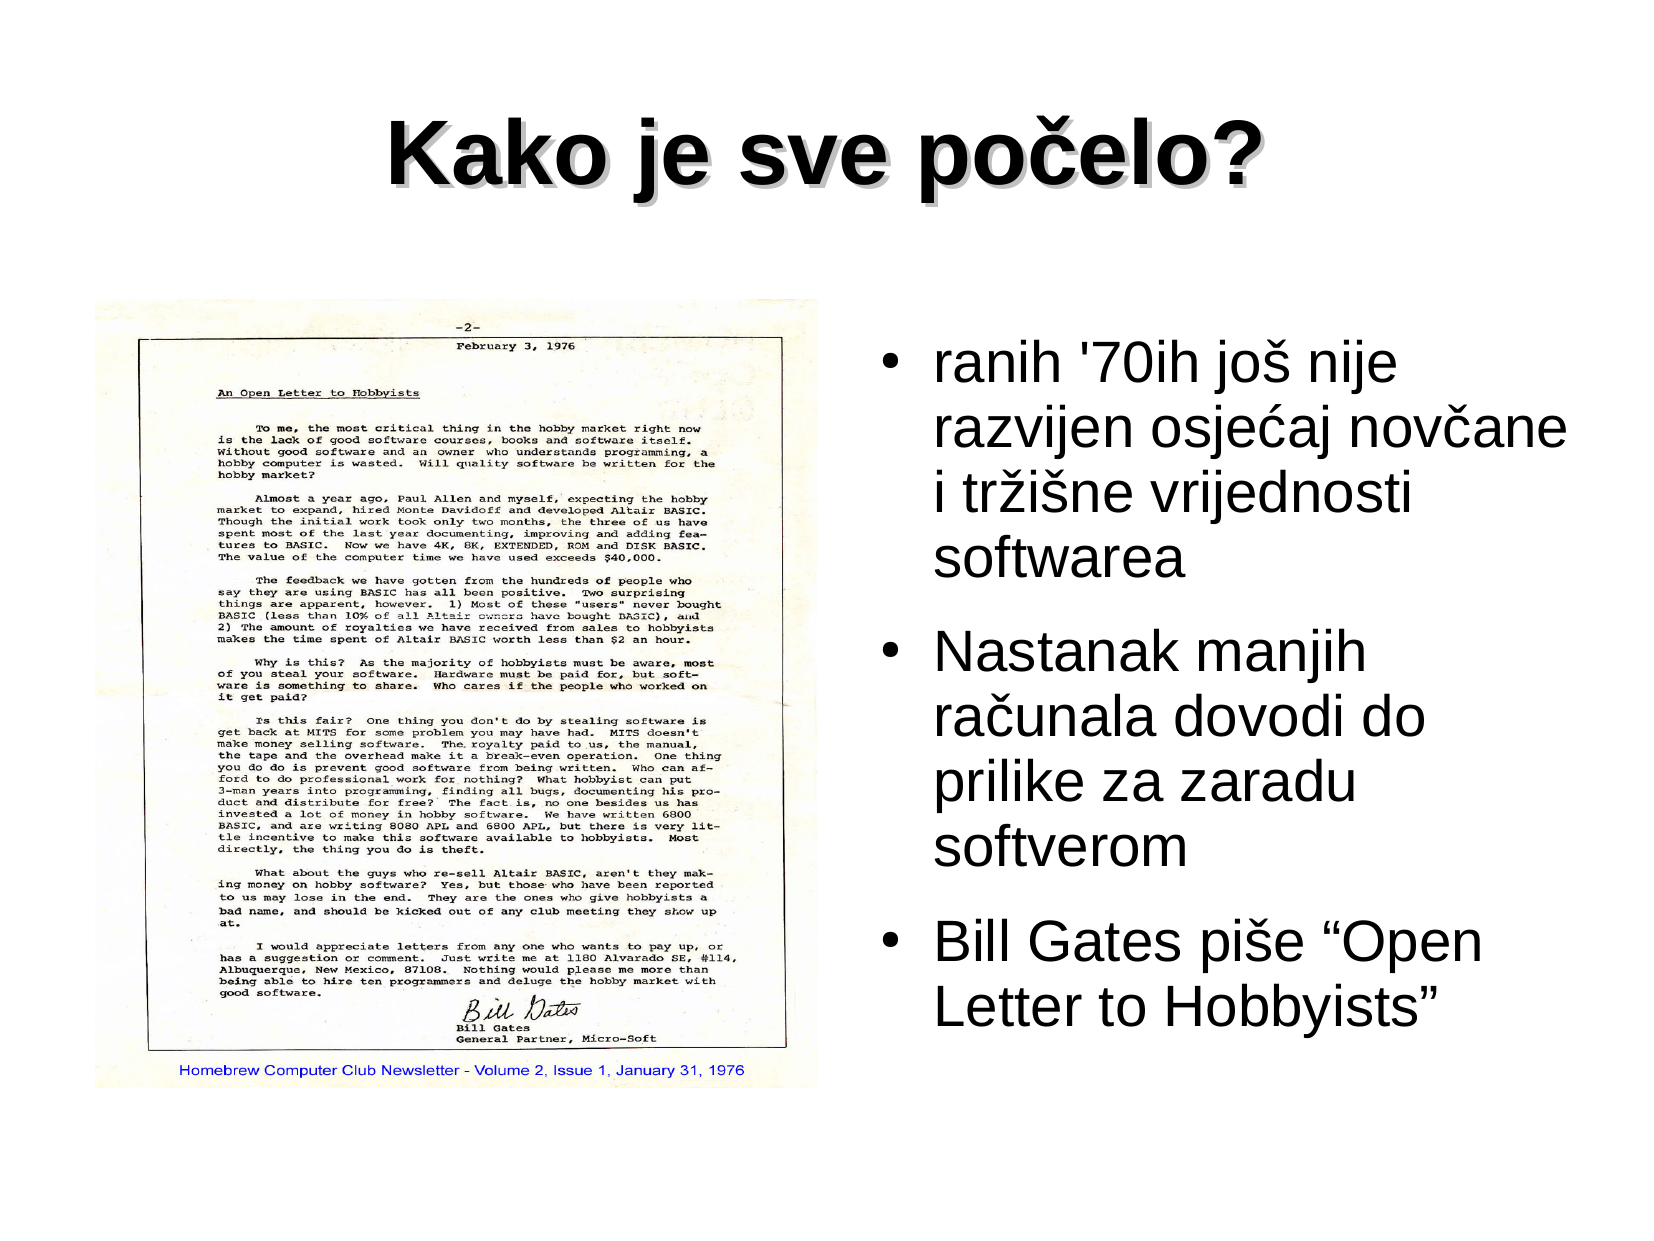

# Kako je sve počelo?
ranih '70ih još nije razvijen osjećaj novčane i tržišne vrijednosti softwarea
Nastanak manjih računala dovodi do prilike za zaradu softverom
Bill Gates piše “Open Letter to Hobbyists”